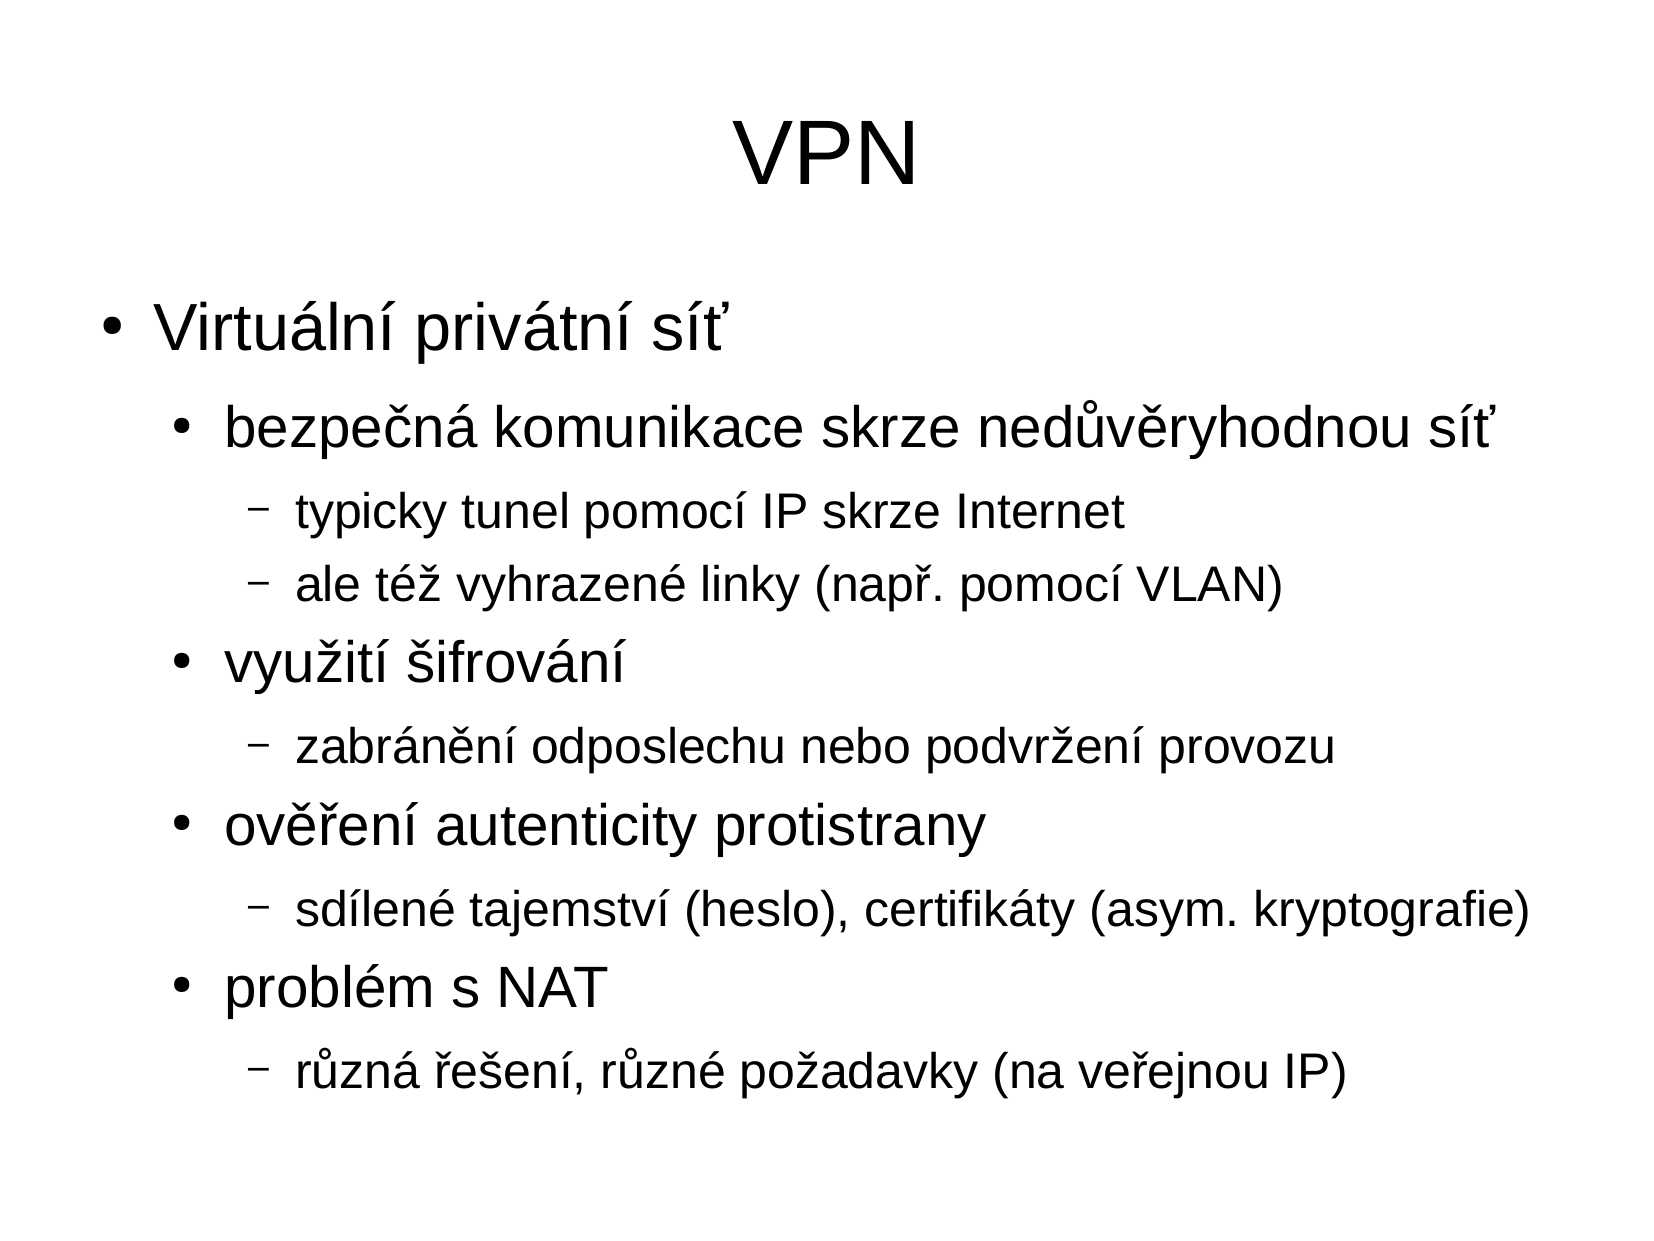

# VPN
Virtuální privátní síť
bezpečná komunikace skrze nedůvěryhodnou síť
typicky tunel pomocí IP skrze Internet
ale též vyhrazené linky (např. pomocí VLAN)
využití šifrování
zabránění odposlechu nebo podvržení provozu
ověření autenticity protistrany
sdílené tajemství (heslo), certifikáty (asym. kryptografie)
problém s NAT
různá řešení, různé požadavky (na veřejnou IP)